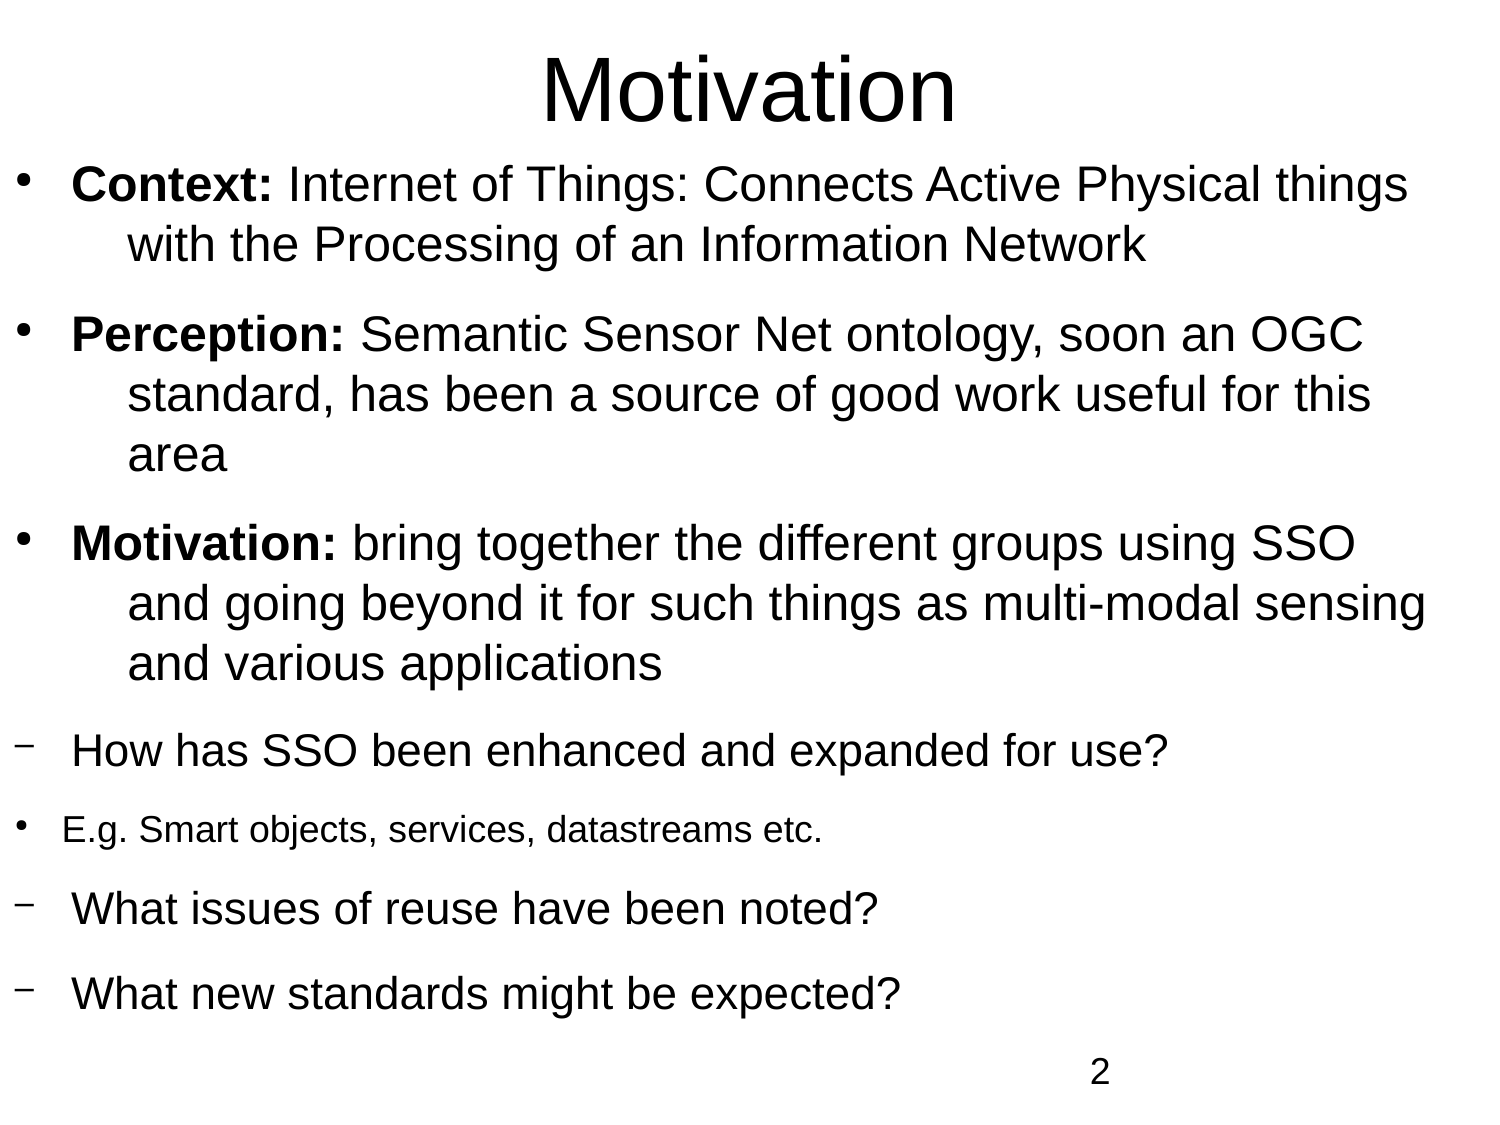

# Motivation
Context: Internet of Things: Connects Active Physical things with the Processing of an Information Network
Perception: Semantic Sensor Net ontology, soon an OGC standard, has been a source of good work useful for this area
Motivation: bring together the different groups using SSO and going beyond it for such things as multi-modal sensing and various applications
How has SSO been enhanced and expanded for use?
E.g. Smart objects, services, datastreams etc.
What issues of reuse have been noted?
What new standards might be expected?